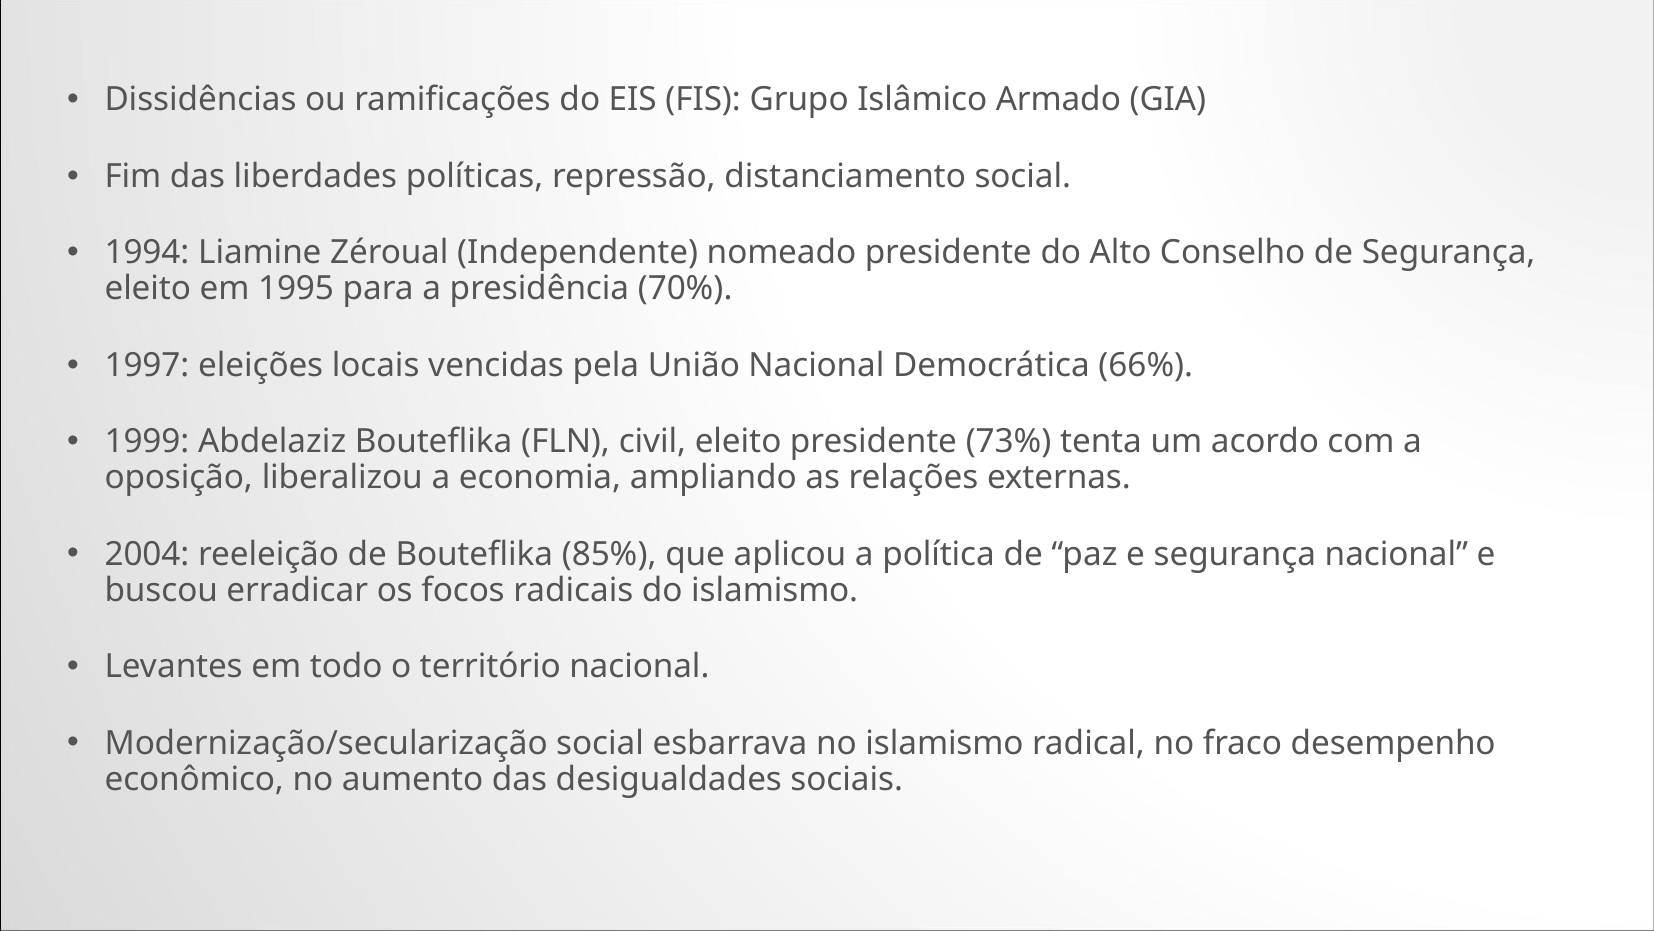

Dissidências ou ramificações do EIS (FIS): Grupo Islâmico Armado (GIA)
Fim das liberdades políticas, repressão, distanciamento social.
1994: Liamine Zéroual (Independente) nomeado presidente do Alto Conselho de Segurança, eleito em 1995 para a presidência (70%).
1997: eleições locais vencidas pela União Nacional Democrática (66%).
1999: Abdelaziz Bouteflika (FLN), civil, eleito presidente (73%) tenta um acordo com a oposição, liberalizou a economia, ampliando as relações externas.
2004: reeleição de Bouteflika (85%), que aplicou a política de “paz e segurança nacional” e buscou erradicar os focos radicais do islamismo.
Levantes em todo o território nacional.
Modernização/secularização social esbarrava no islamismo radical, no fraco desempenho econômico, no aumento das desigualdades sociais.